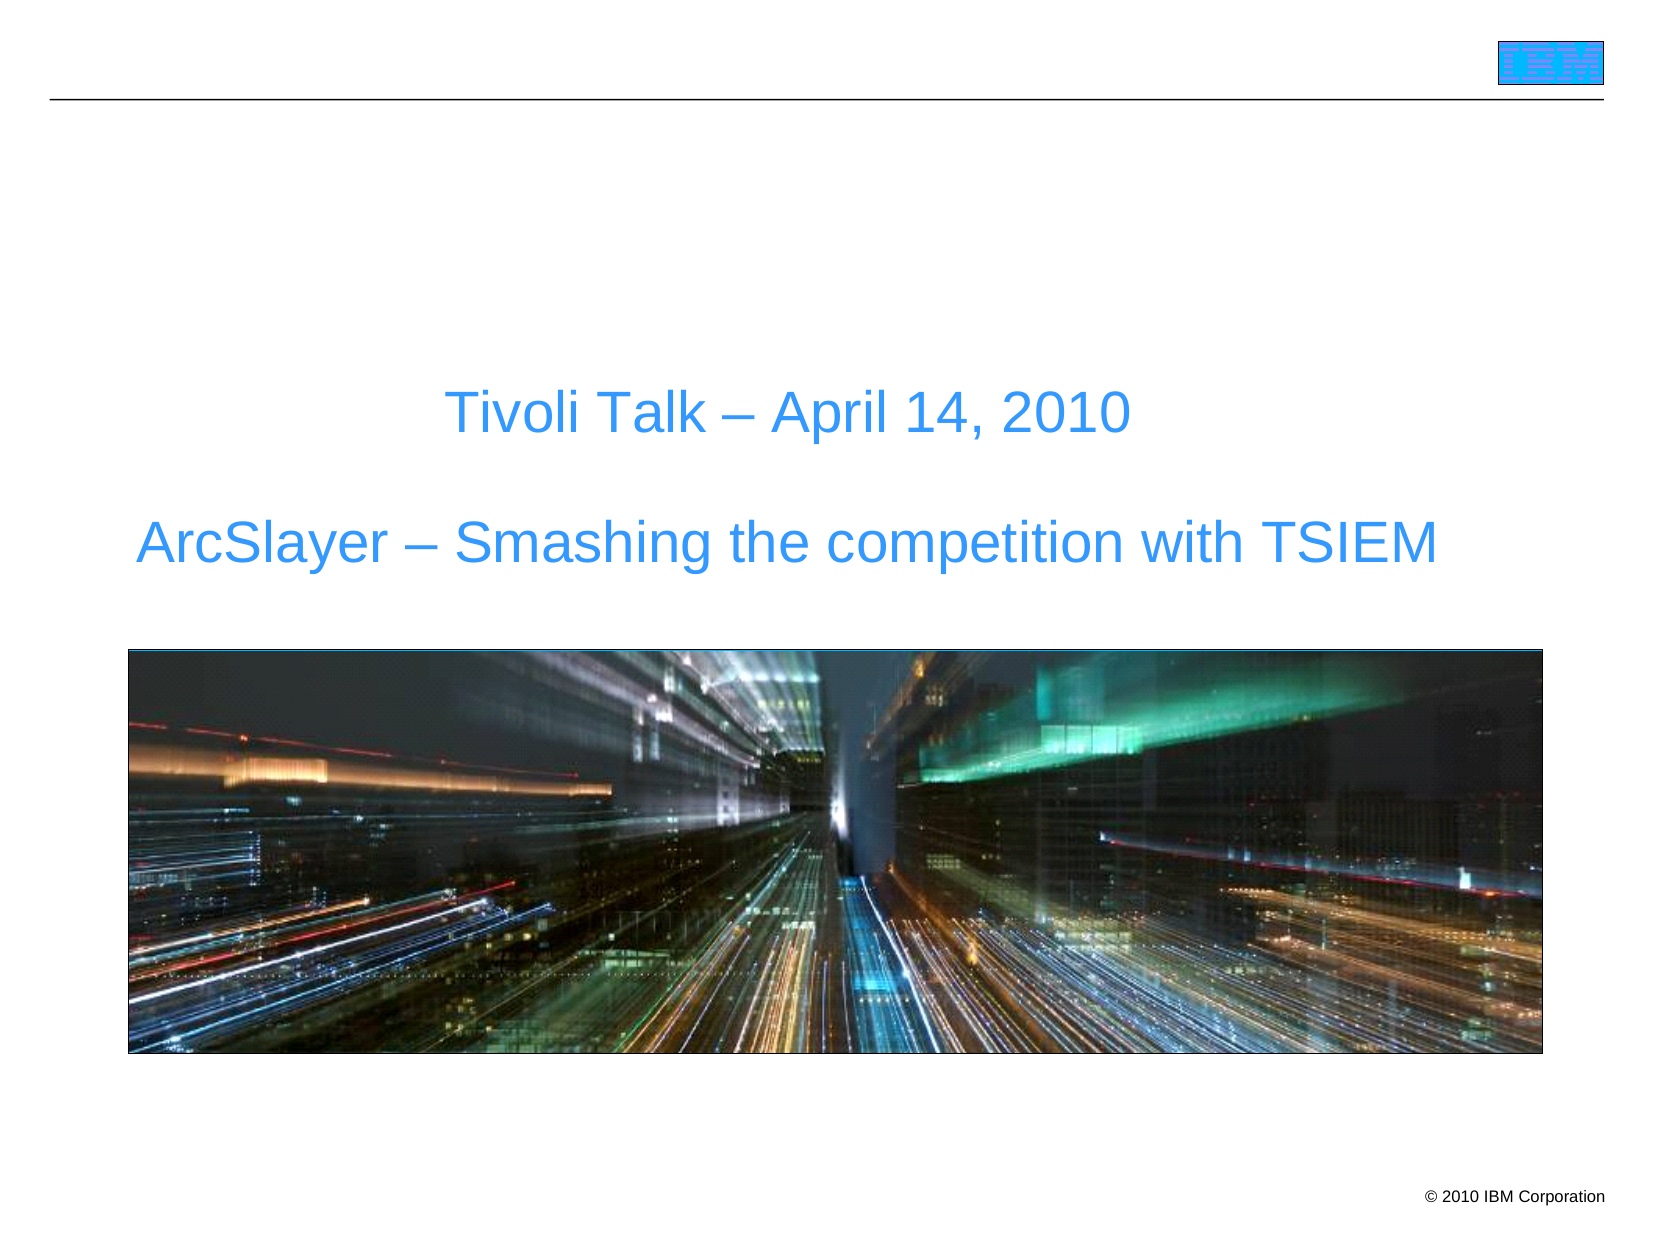

# Tivoli Talk – April 14, 2010 ArcSlayer – Smashing the competition with TSIEM